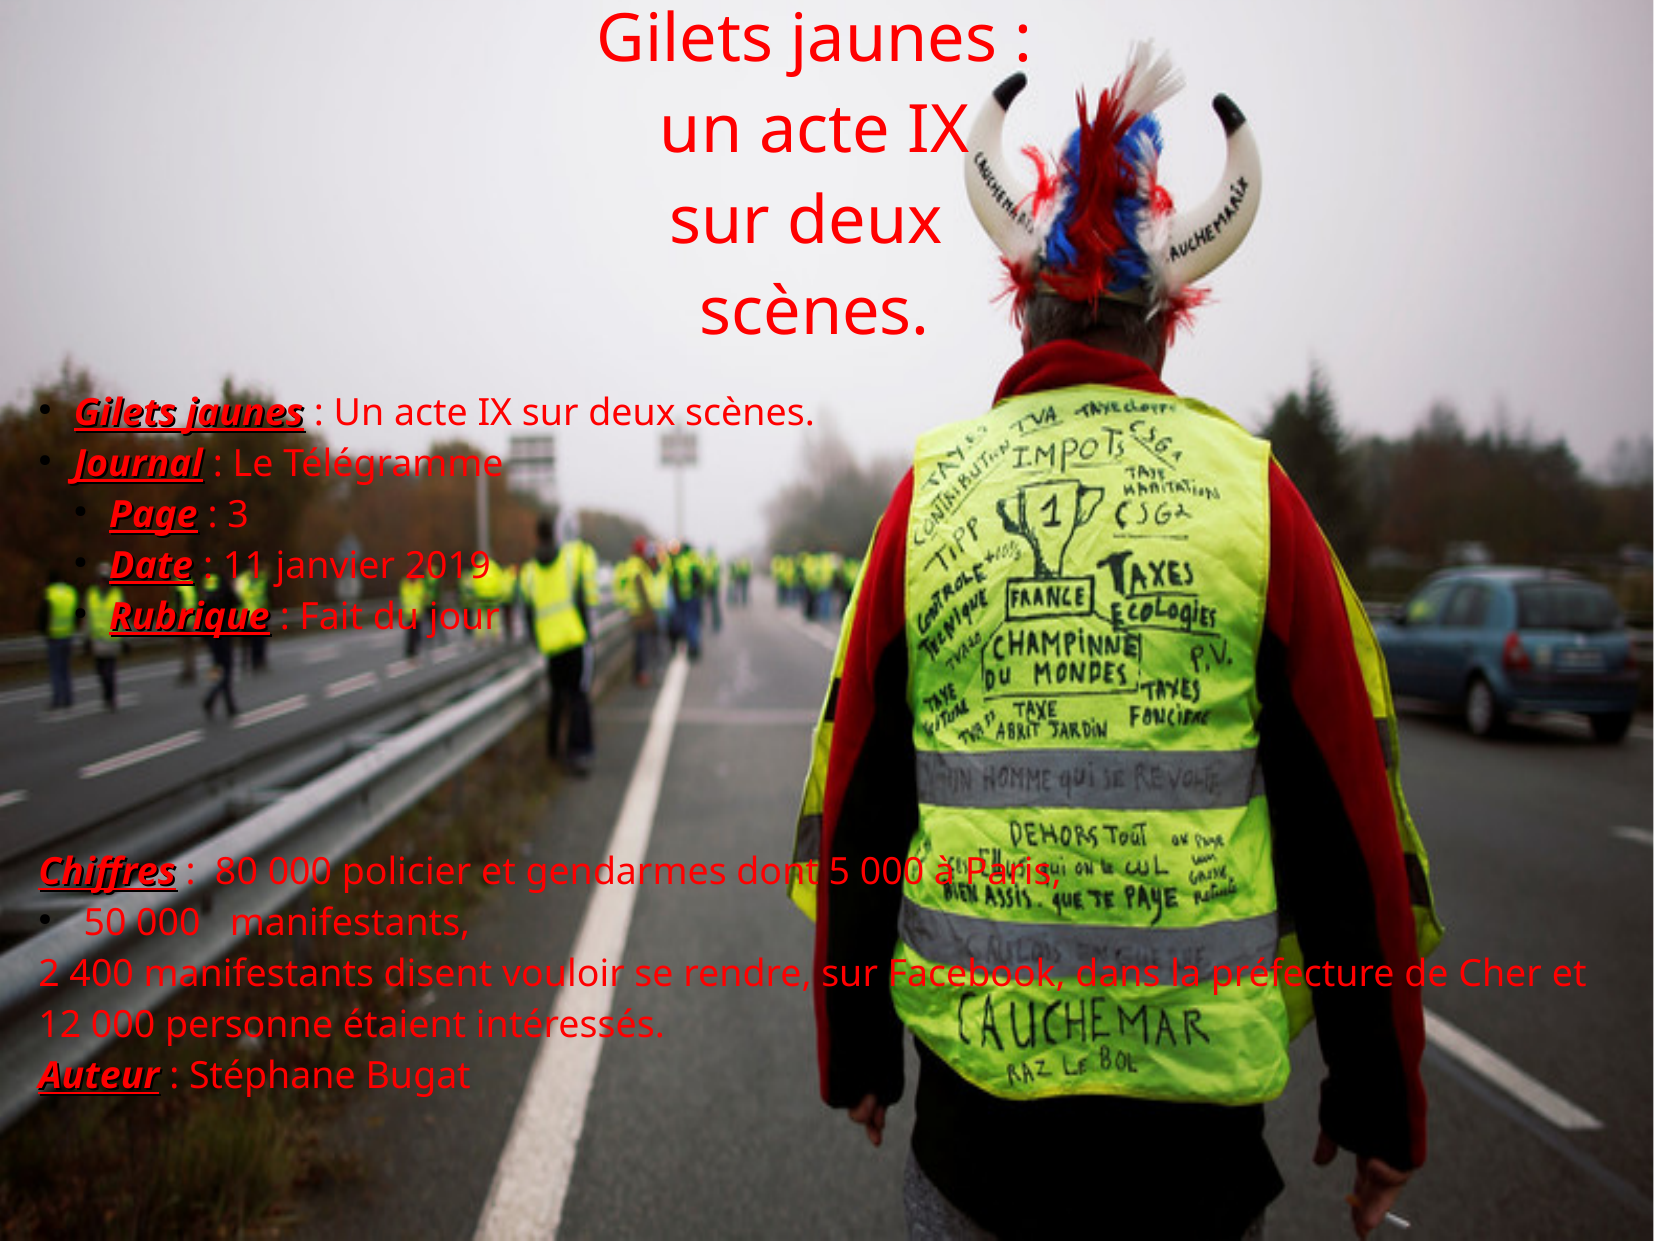

--------j,++++++++++++++++++-++++++++++++++++fervger cy+ o+uri +op++++++ +y+ouri p-orno--- ++g+ay
# Gilets jaunes : un acte IX sur deux scènes.
Gilets jaunes : Un acte IX sur deux scènes.
Journal : Le Télégramme
Page : 3
Date : 11 janvier 2019
Rubrique : Fait du jour
Chiffres : 80 000 policier et gendarmes dont 5 000 à Paris,
 50 000 manifestants,
2 400 manifestants disent vouloir se rendre, sur Facebook, dans la préfecture de Cher et
12 000 personne étaient intéressés.
Auteur : Stéphane Bugat